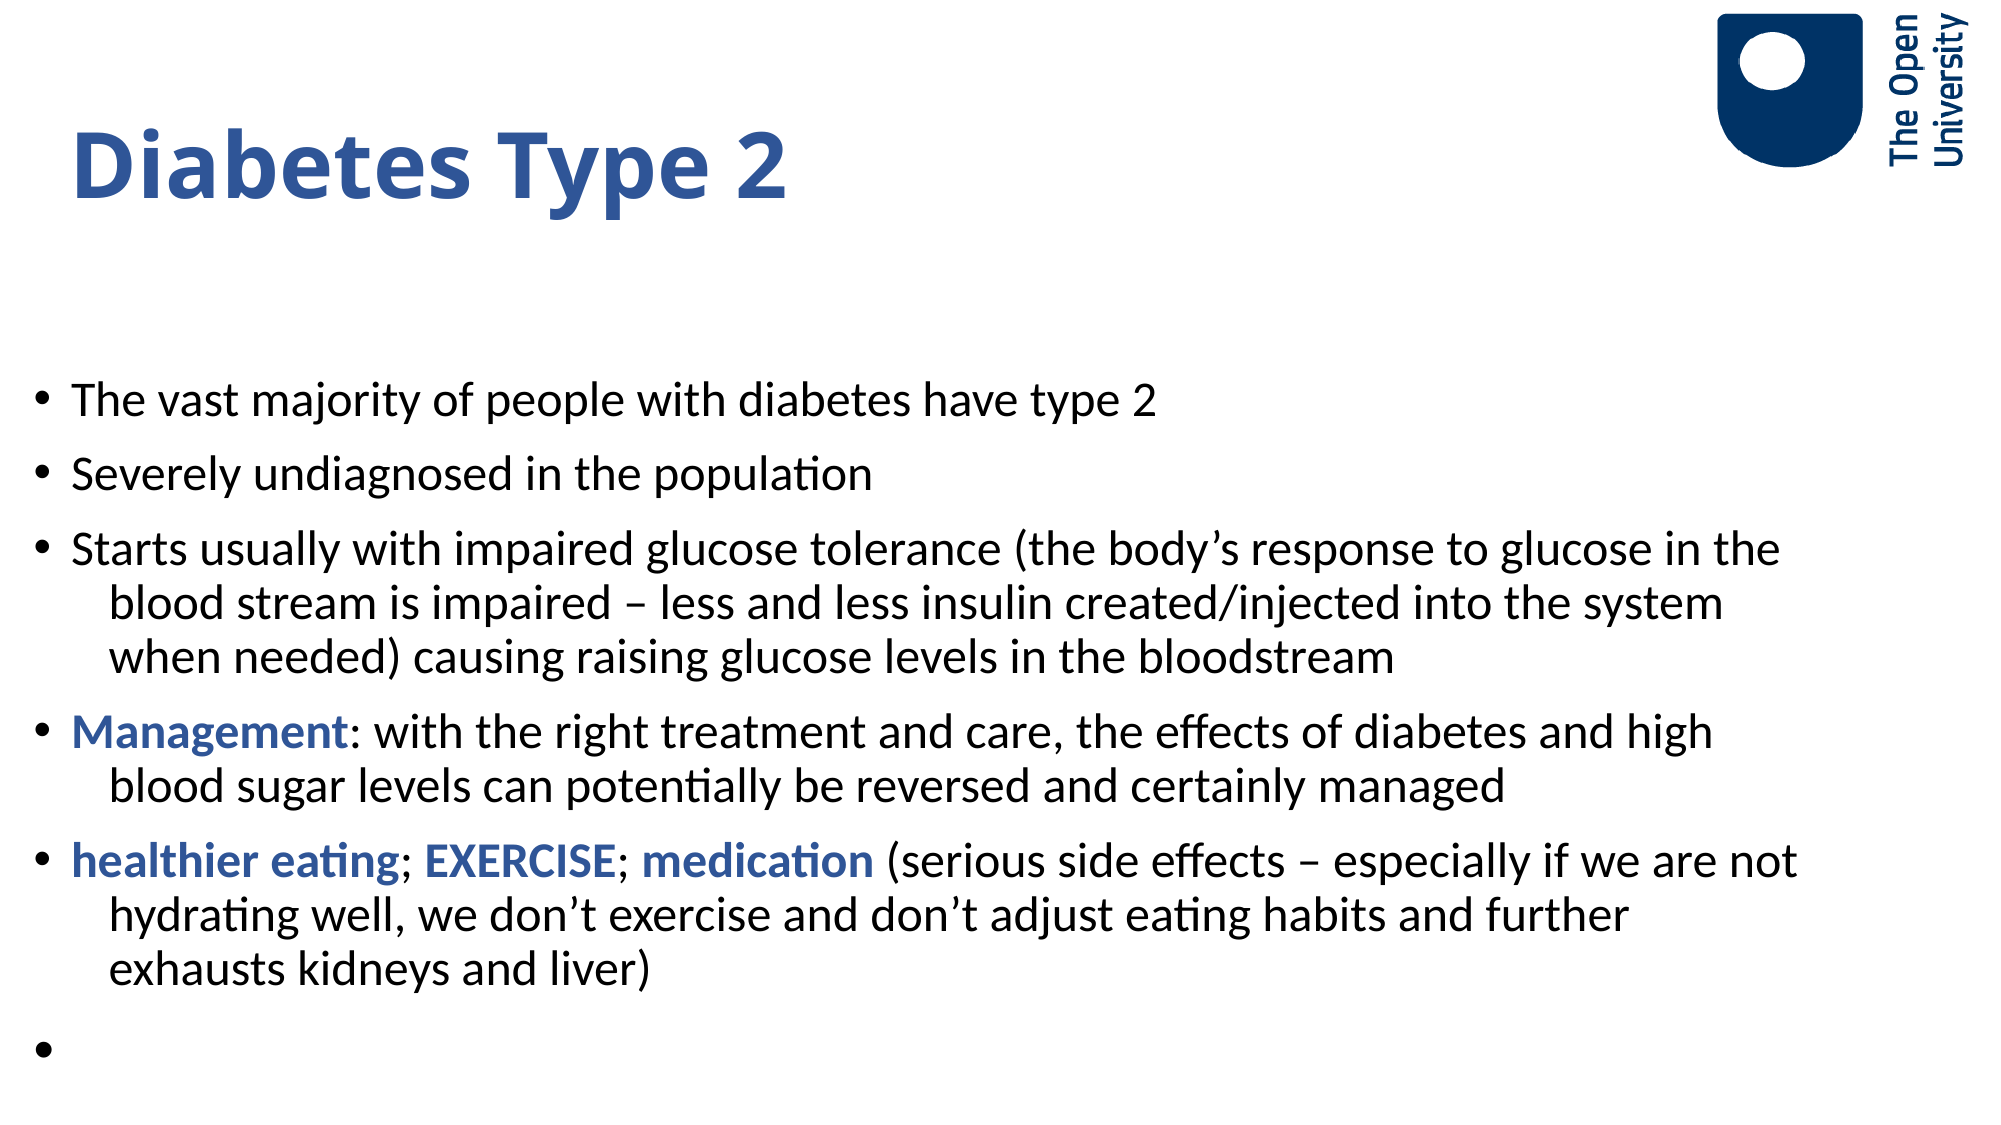

# Diabetes Type 2
The vast majority of people with diabetes have type 2
Severely undiagnosed in the population
Starts usually with impaired glucose tolerance (the body’s response to glucose in the blood stream is impaired – less and less insulin created/injected into the system when needed) causing raising glucose levels in the bloodstream
Management: with the right treatment and care, the effects of diabetes and high blood sugar levels can potentially be reversed and certainly managed
healthier eating; EXERCISE; medication (serious side effects – especially if we are not hydrating well, we don’t exercise and don’t adjust eating habits and further exhausts kidneys and liver)